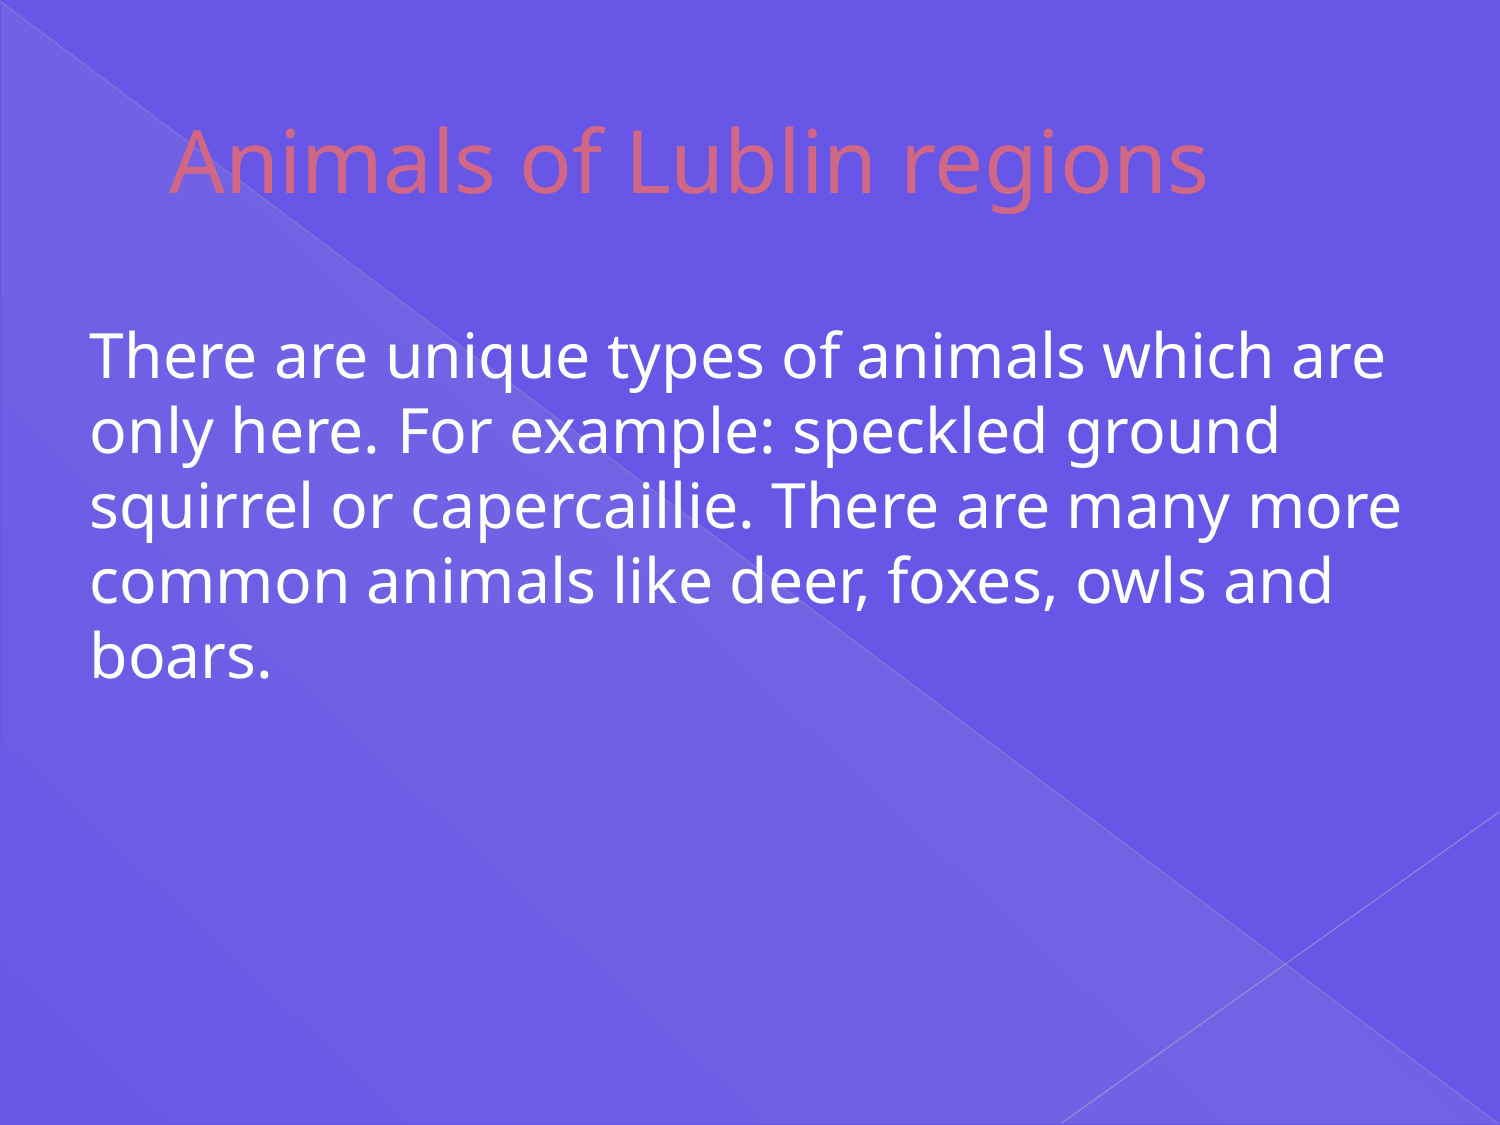

# Animals of Lublin regions
There are unique types of animals which are only here. For example: speckled ground squirrel or capercaillie. There are many more common animals like deer, foxes, owls and boars.